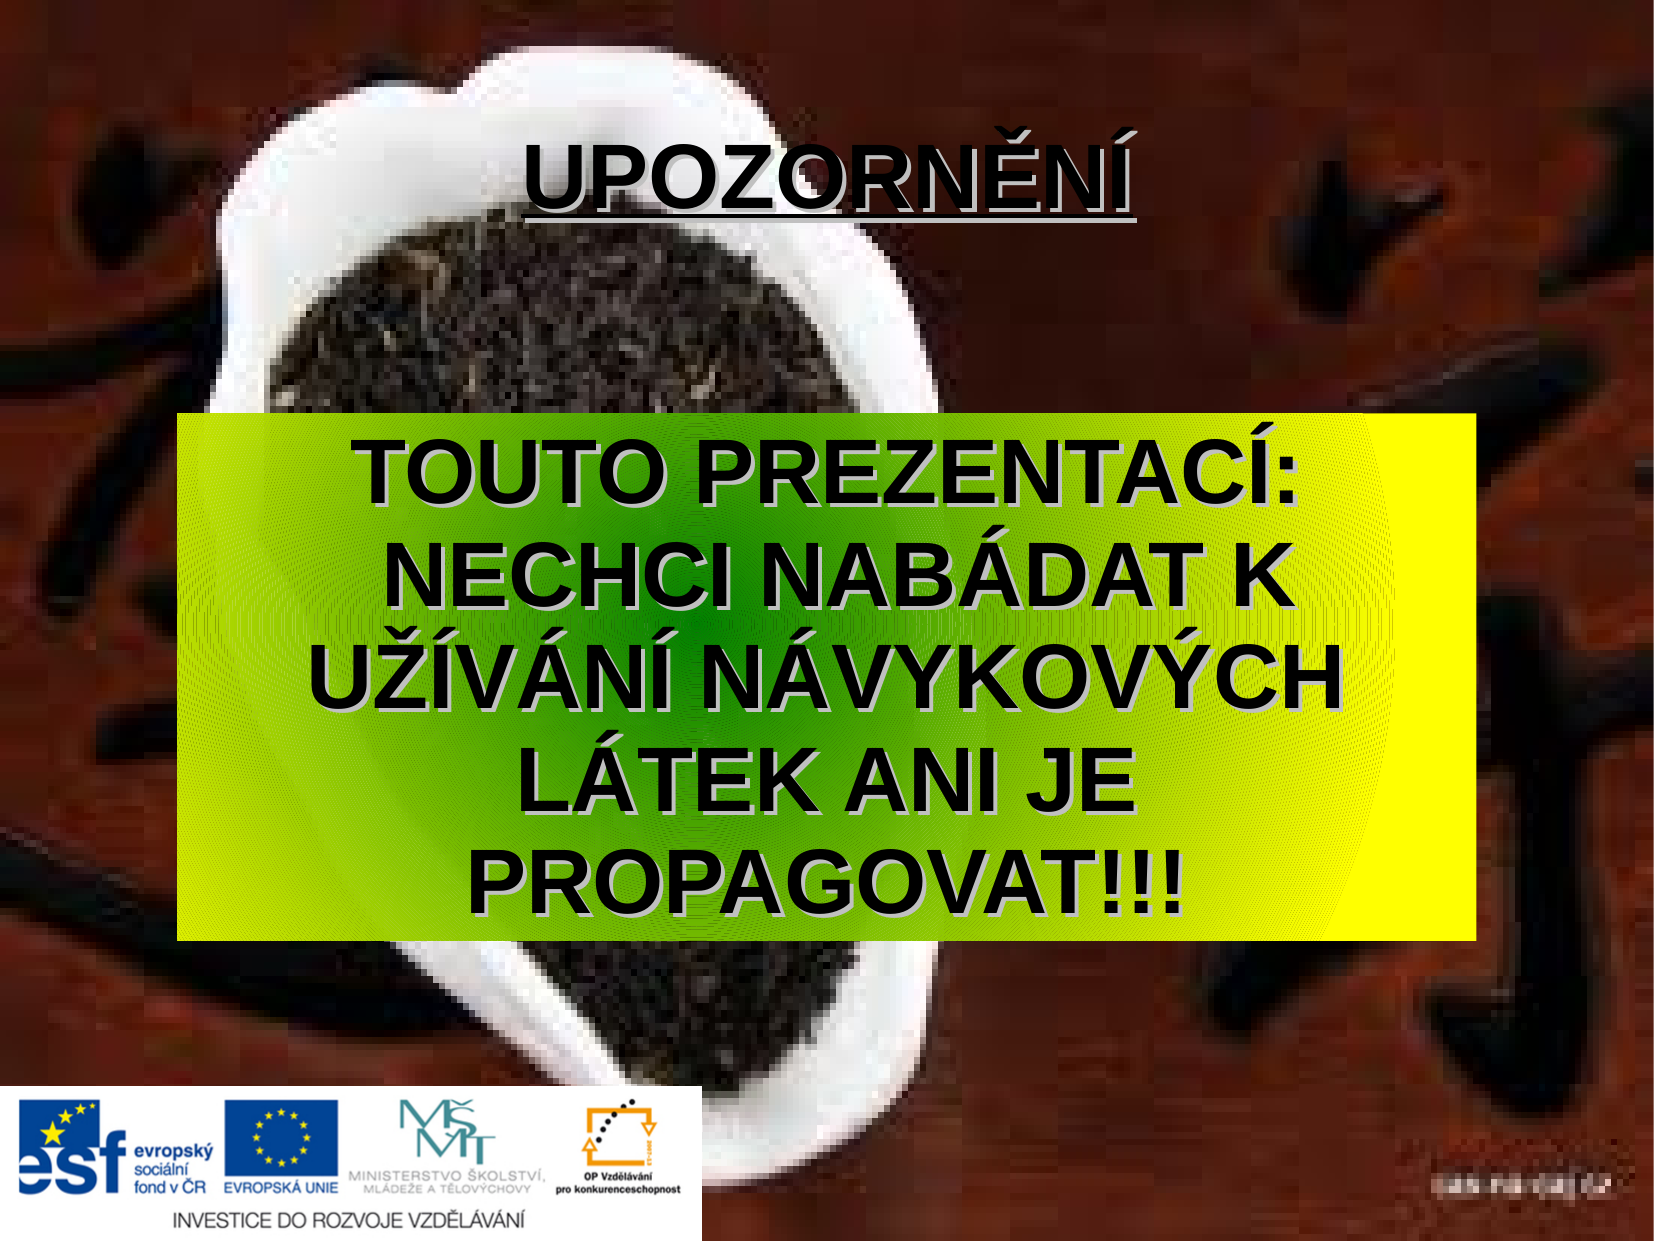

UPOZORNĚNÍ
TOUTO PREZENTACÍ:
 NECHCI NABÁDAT K UŽÍVÁNÍ NÁVYKOVÝCH LÁTEK ANI JE PROPAGOVAT!!!